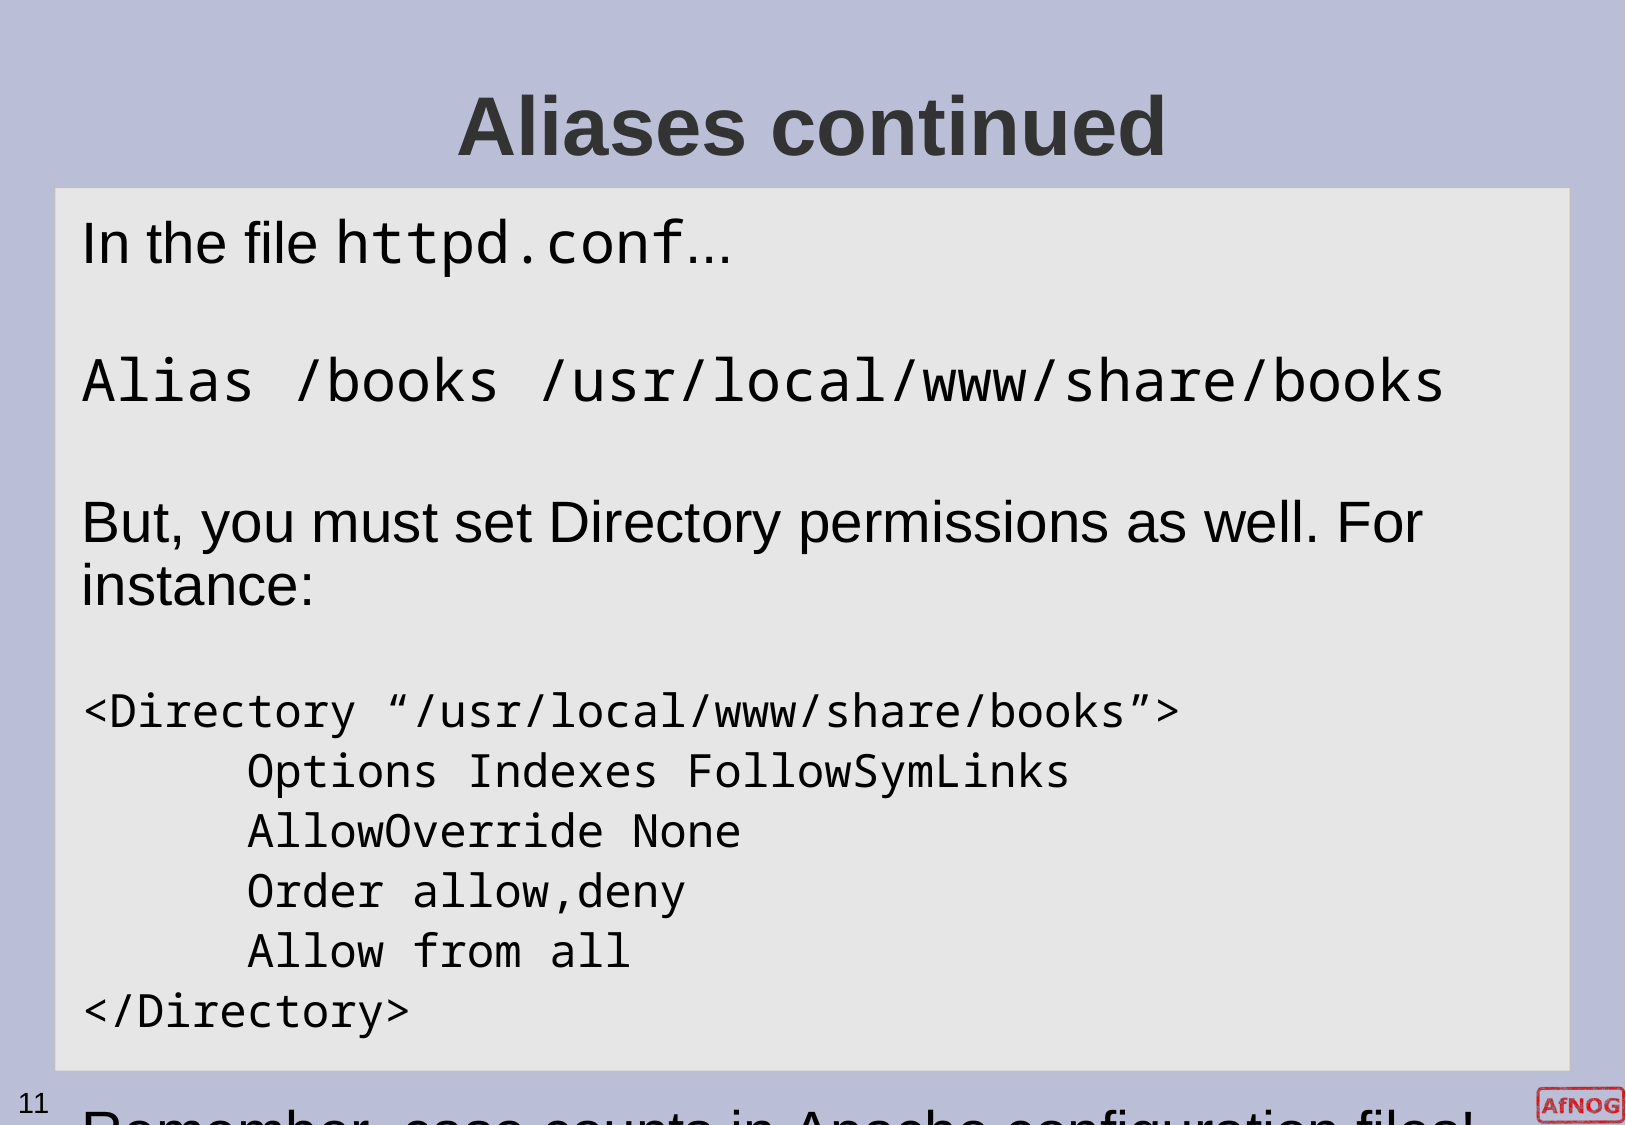

# Aliases continued
In the file httpd.conf...
Alias /books /usr/local/www/share/books
But, you must set Directory permissions as well. For instance:
<Directory “/usr/local/www/share/books”>
 Options Indexes FollowSymLinks
 AllowOverride None
 Order allow,deny
 Allow from all
</Directory>
Remember, case counts in Apache configuration files!